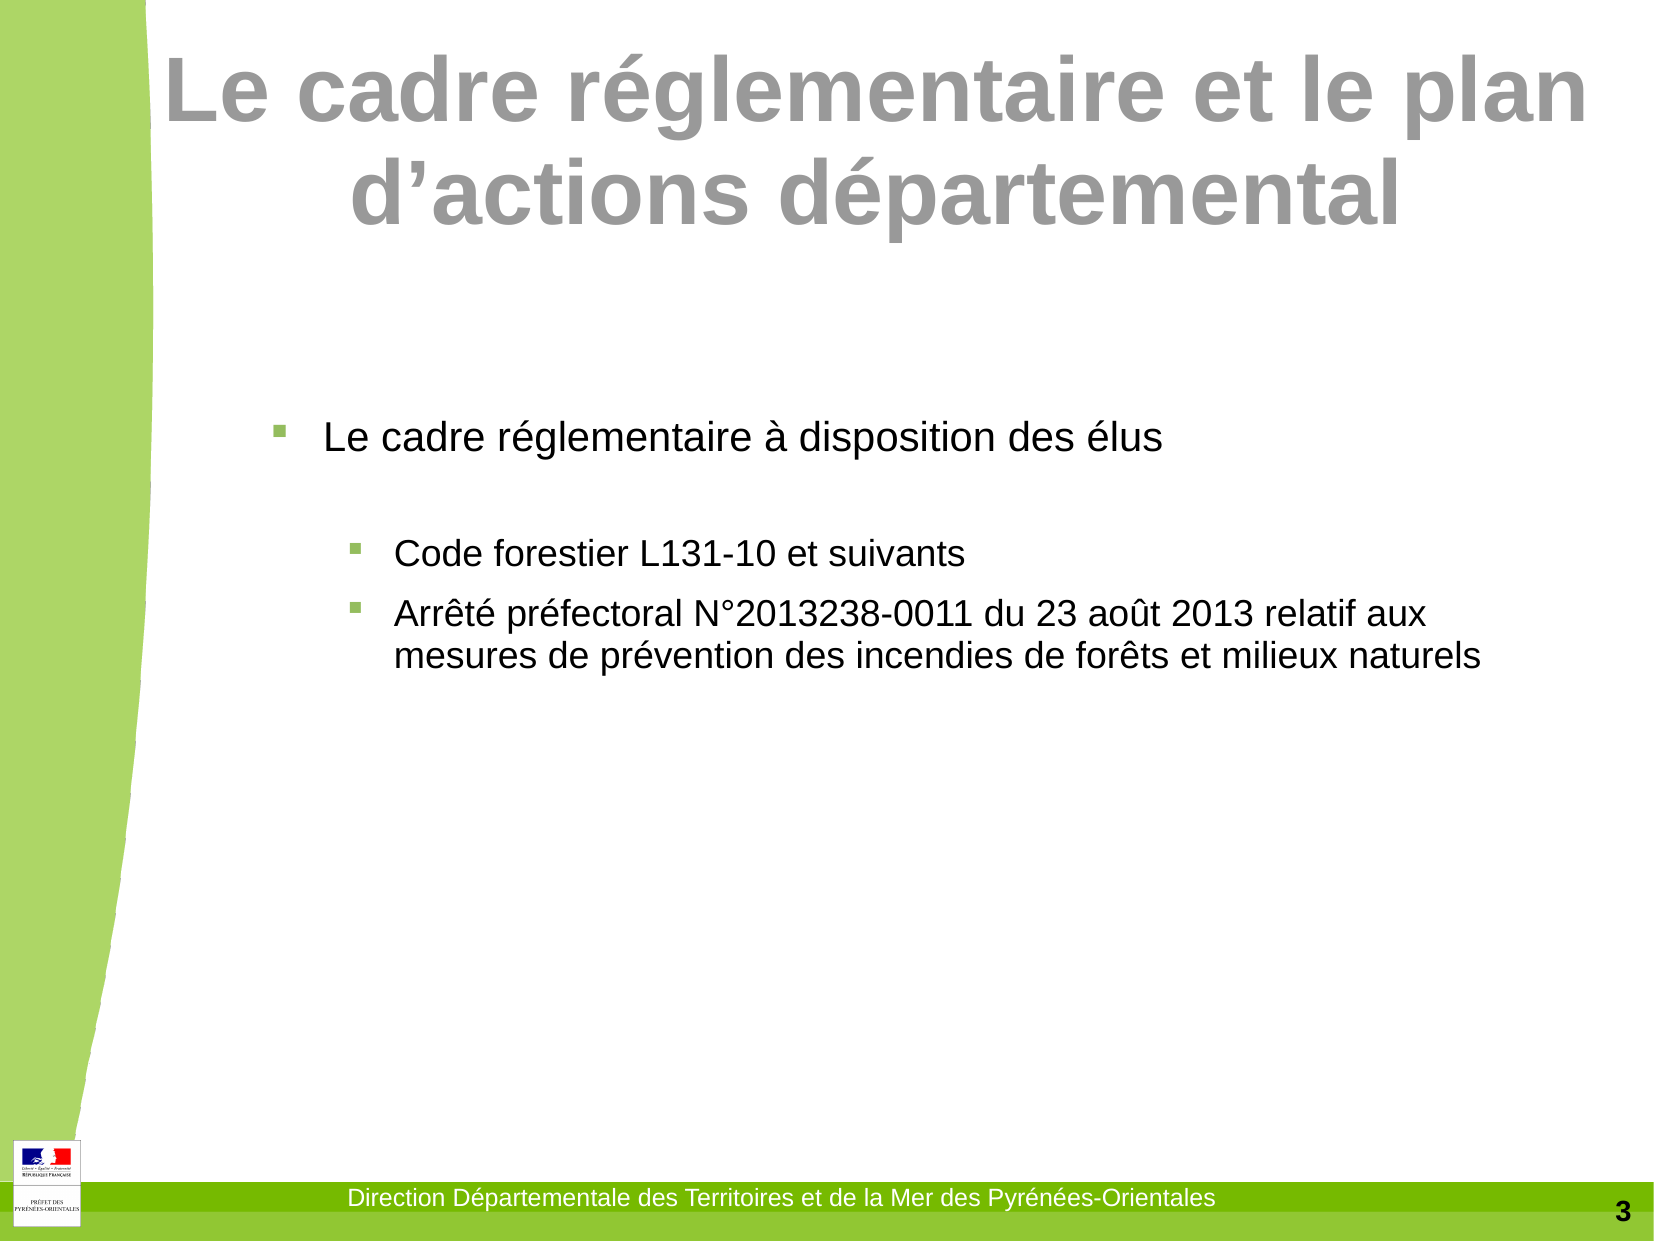

# Le cadre réglementaire et le plan d’actions départemental
Le cadre réglementaire à disposition des élus
Code forestier L131-10 et suivants
Arrêté préfectoral N°2013238-0011 du 23 août 2013 relatif aux mesures de prévention des incendies de forêts et milieux naturels
Direction Départementale des Territoires et de la Mer des Pyrénées-Orientales
3